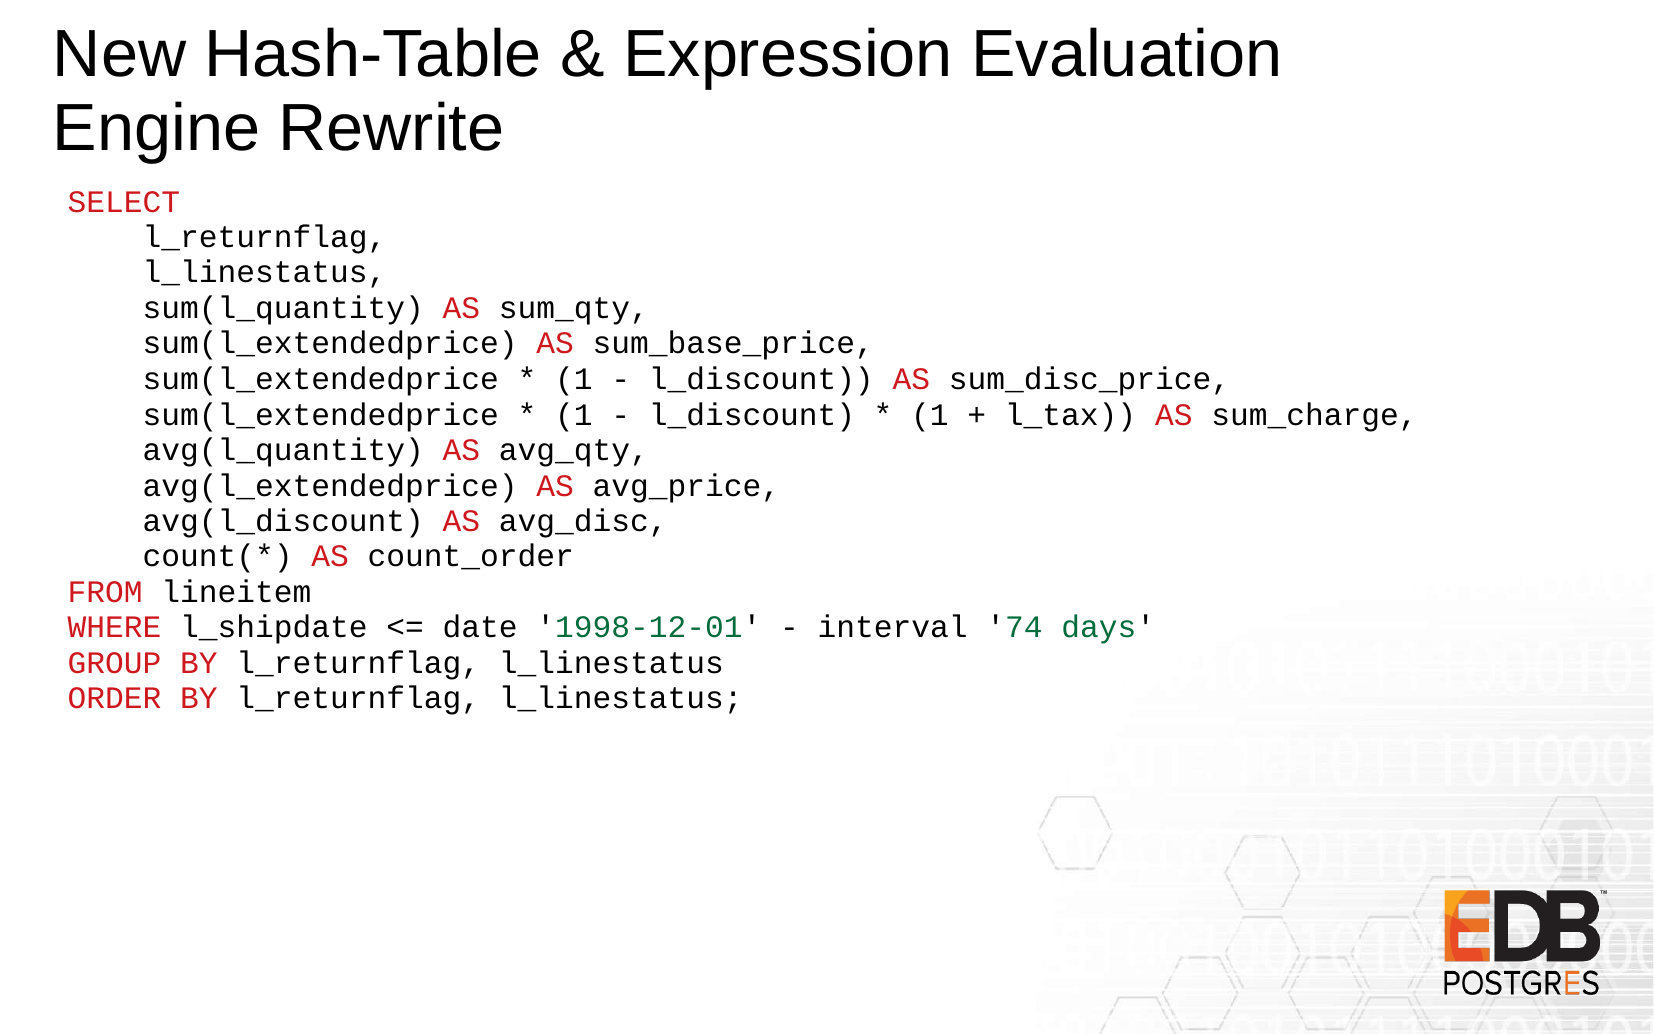

# New Hash-Table & Expression Evaluation Engine Rewrite
SELECT
	l_returnflag,
	l_linestatus,
	sum(l_quantity) AS sum_qty,
	sum(l_extendedprice) AS sum_base_price,
	sum(l_extendedprice * (1 - l_discount)) AS sum_disc_price,
	sum(l_extendedprice * (1 - l_discount) * (1 + l_tax)) AS sum_charge,
	avg(l_quantity) AS avg_qty,
	avg(l_extendedprice) AS avg_price,
	avg(l_discount) AS avg_disc,
	count(*) AS count_order
FROM lineitem
WHERE l_shipdate <= date '1998-12-01' - interval '74 days'
GROUP BY l_returnflag, l_linestatus
ORDER BY l_returnflag, l_linestatus;